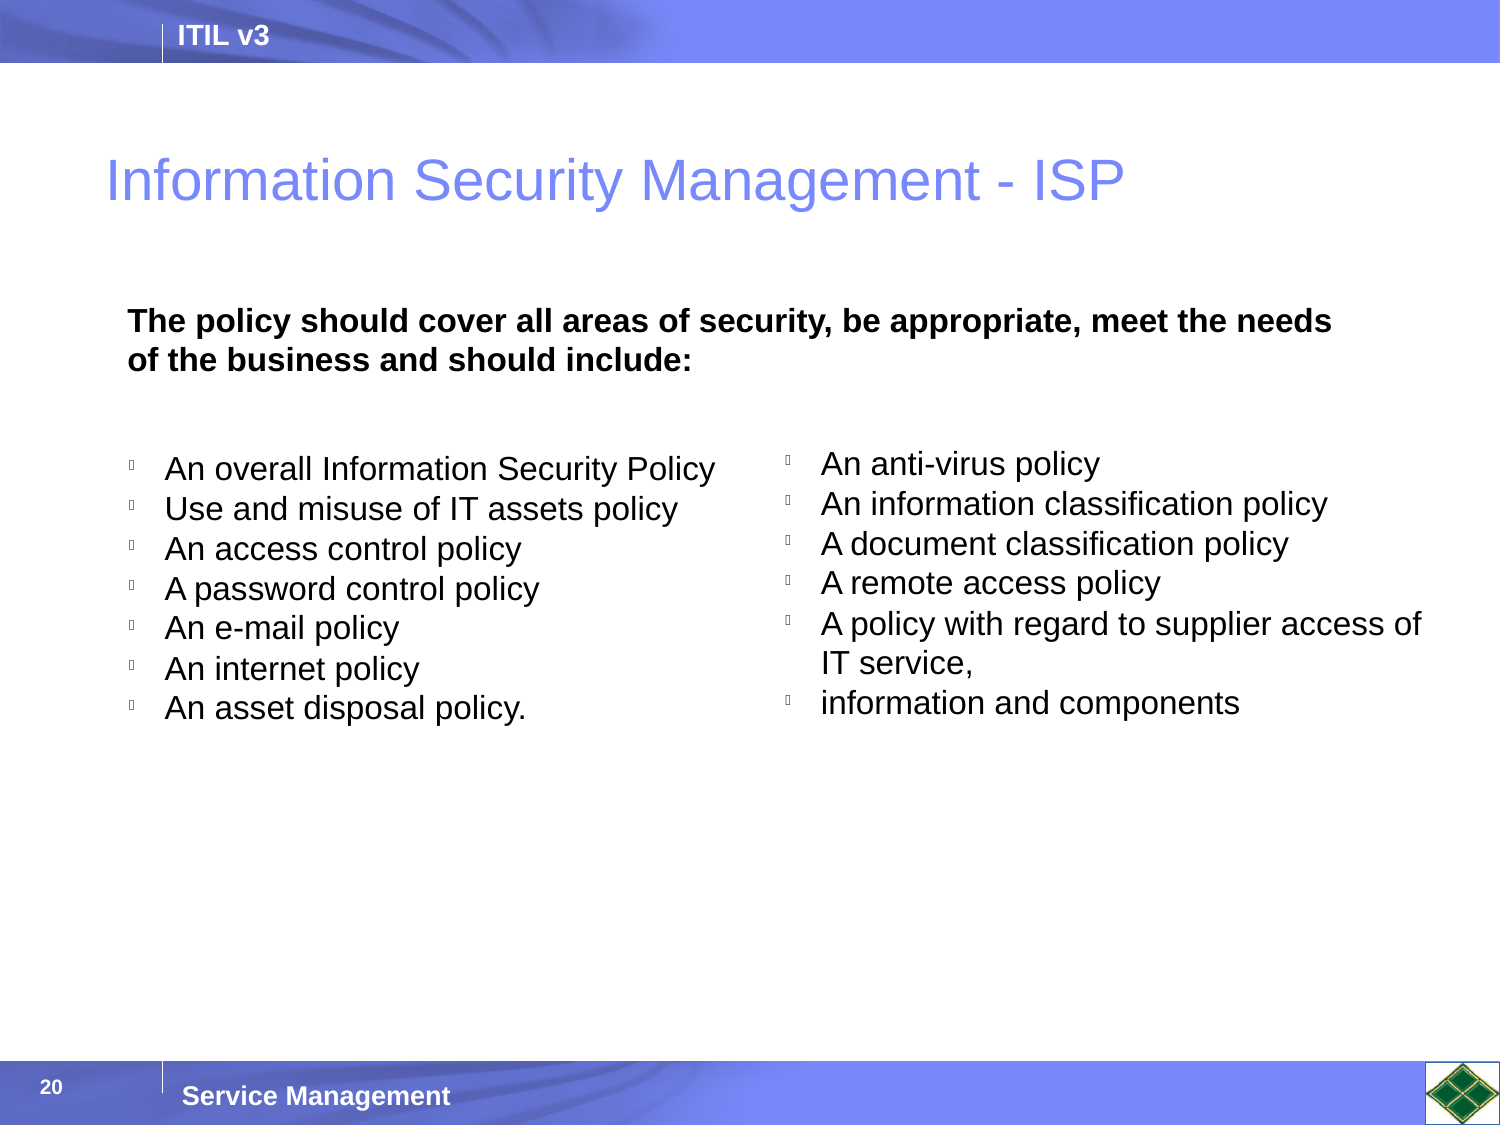

Information Security Management - ISP
The policy should cover all areas of security, be appropriate, meet the needs of the business and should include:
An anti-virus policy
An information classification policy
A document classification policy
A remote access policy
A policy with regard to supplier access of IT service,
information and components
An overall Information Security Policy
Use and misuse of IT assets policy
An access control policy
A password control policy
An e-mail policy
An internet policy
An asset disposal policy.